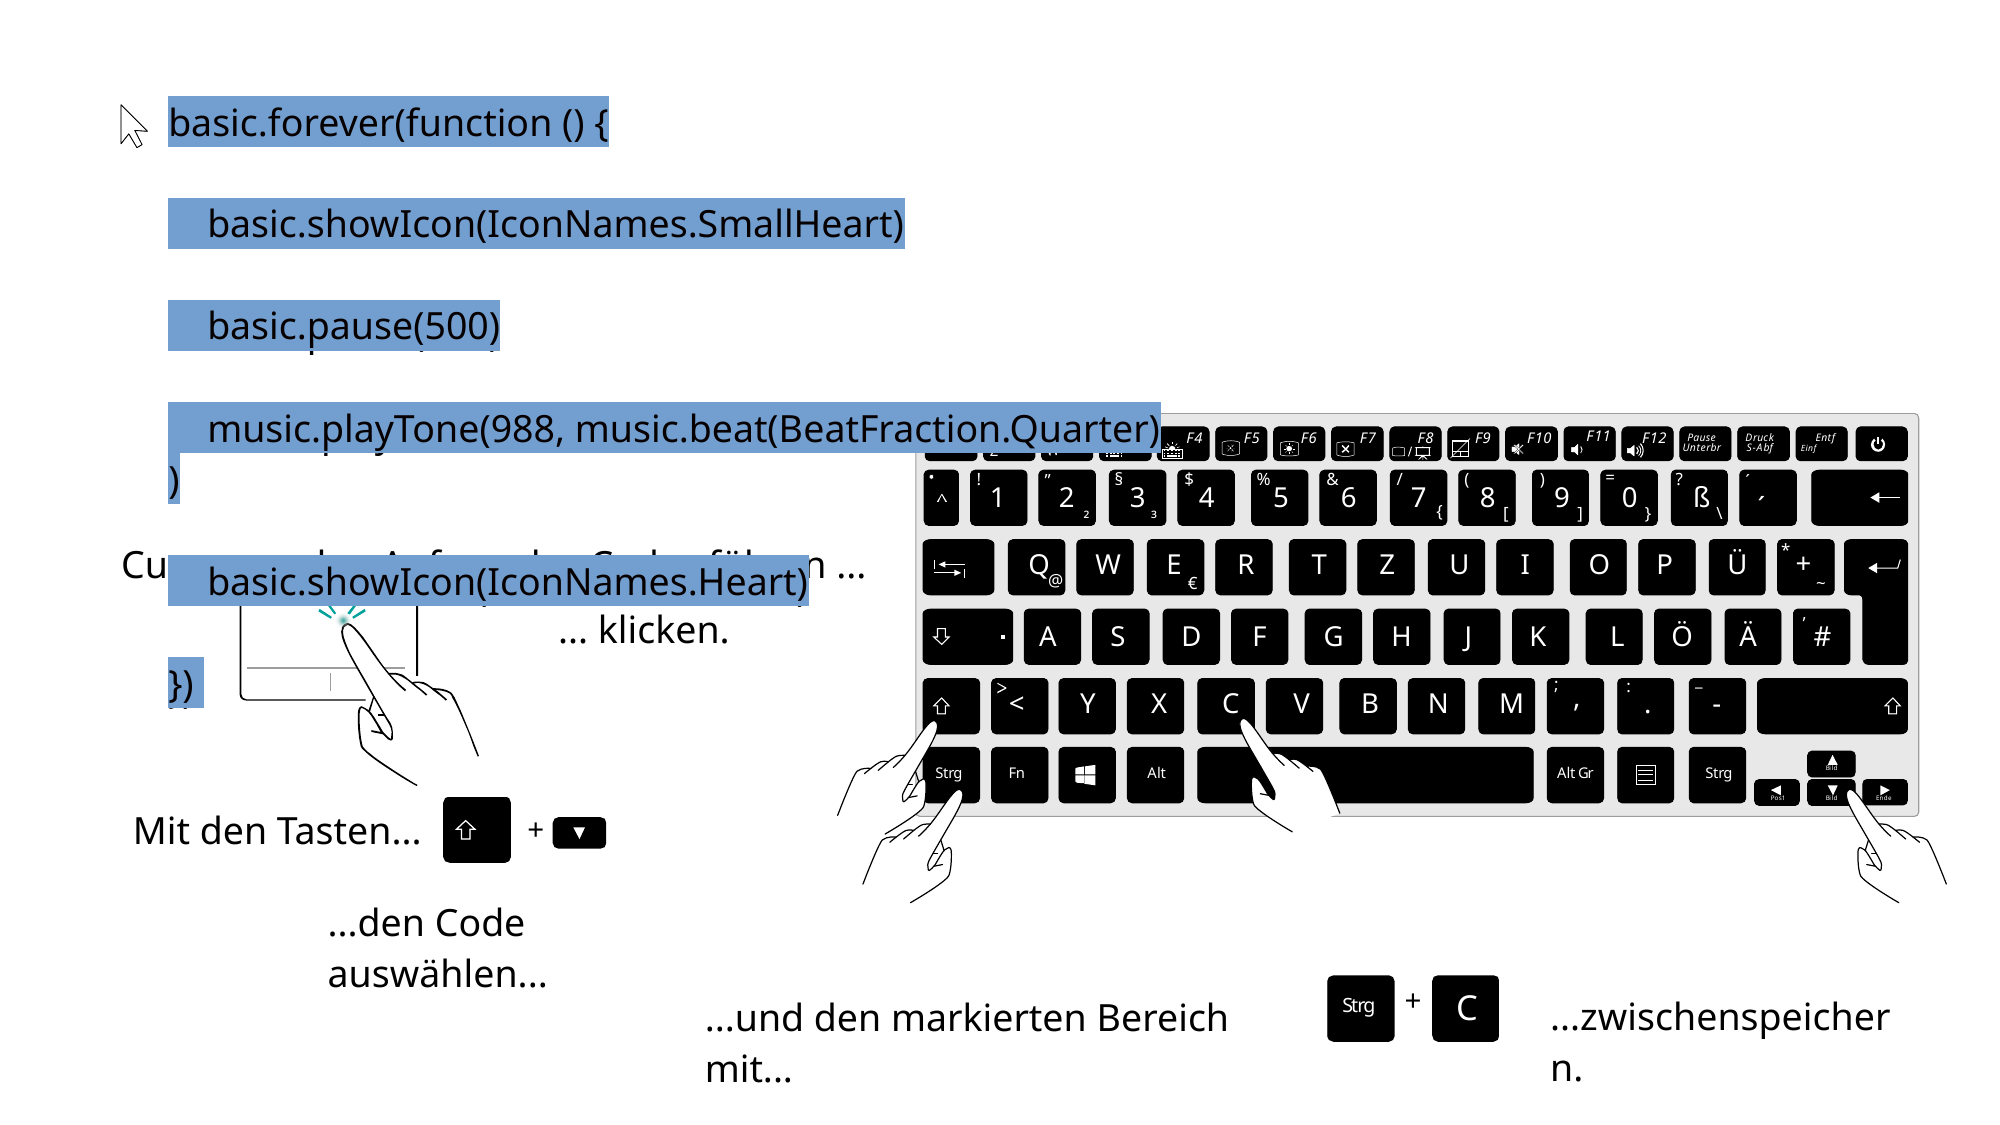

basic.forever(function () {
    basic.showIcon(IconNames.SmallHeart)
    basic.pause(500)
    music.playTone(988, music.beat(BeatFraction.Quarter))
    basic.showIcon(IconNames.Heart)
})
basic.forever(function () {
    basic.showIcon(IconNames.SmallHeart)
    basic.pause(500)
    music.playTone(988, music.beat(BeatFraction.Quarter))
    basic.showIcon(IconNames.Heart)
})
Cursor an den Anfang des Codes führen ...
... klicken.
Mit den Tasten...
...den Code auswählen...
...zwischenspeichern.
...und den markierten Bereich mit...